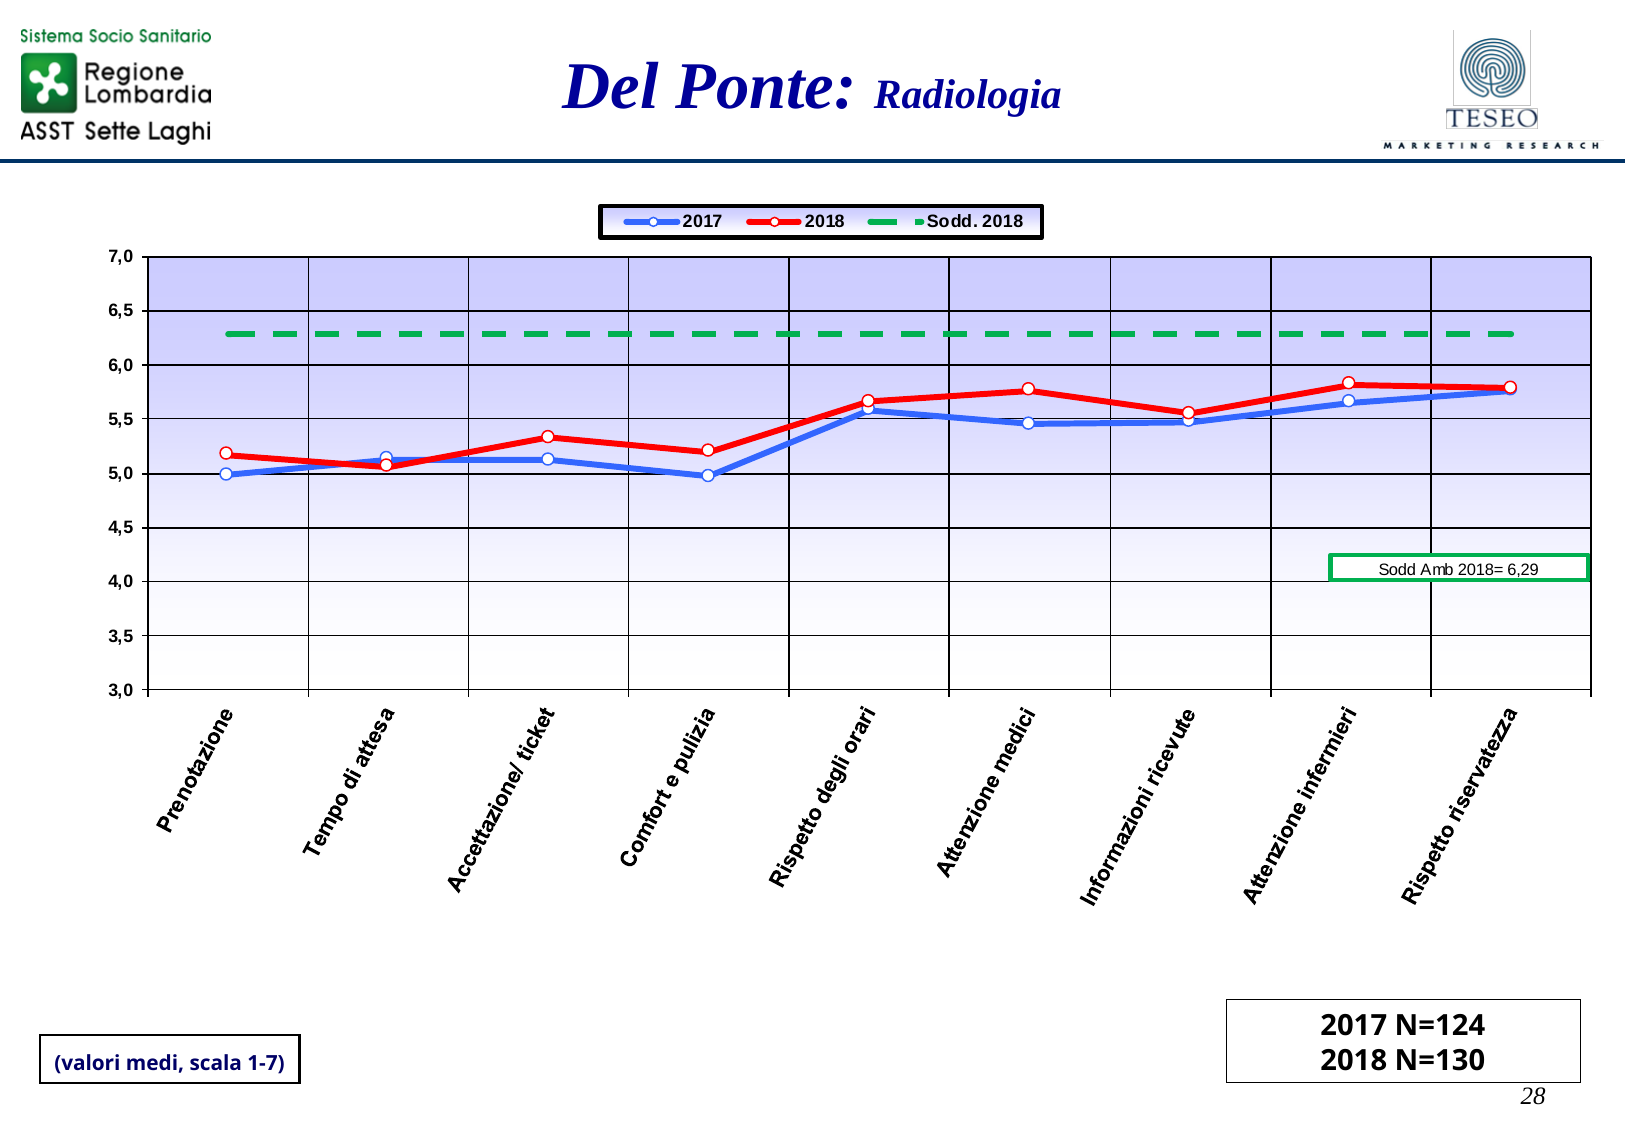

Del Ponte: Radiologia
2017 N=124
2018 N=130
(valori medi, scala 1-7)